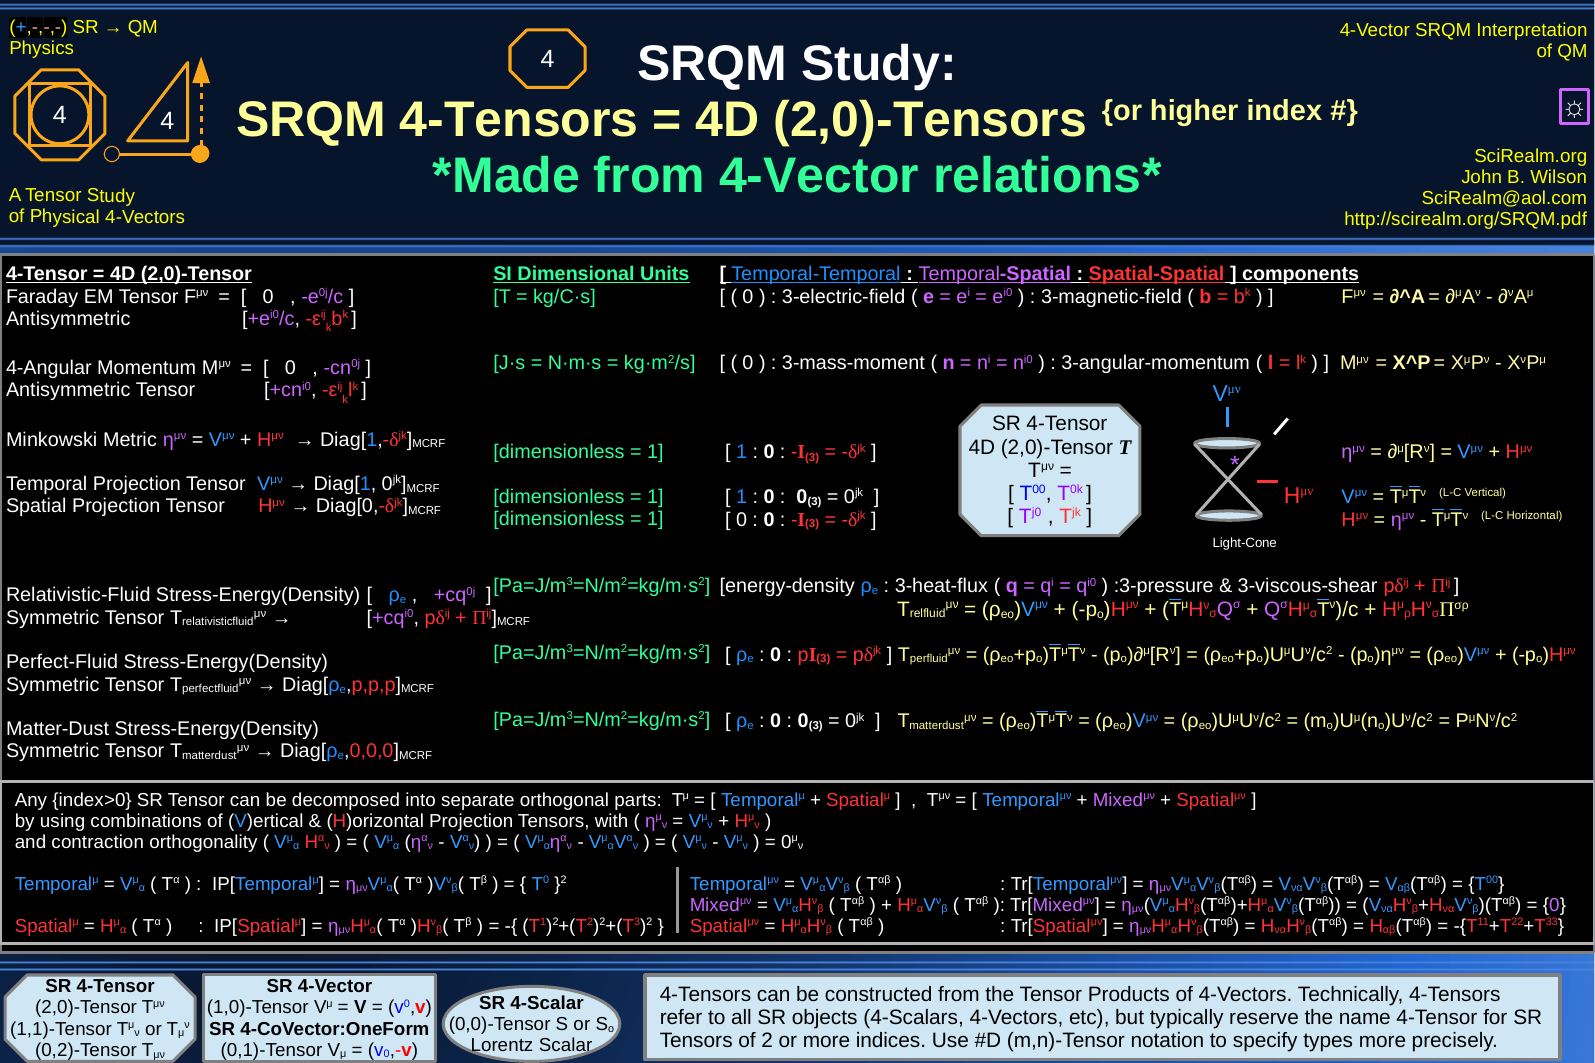

# SRQM Study: SRQM 4-Tensors = 4D (2,0)-Tensors {or higher index #} *Made from 4-Vector relations*
(+,-,-,-) SR → QM
Physics
A Tensor Study
of Physical 4-Vectors
4-Vector SRQM Interpretation
of QM
SciRealm.org
John B. Wilson
SciRealm@aol.com
http://scirealm.org/SRQM.pdf
4
4
4
☼
4-Tensor = 4D (2,0)-Tensor
Faraday EM Tensor Fμν = [ 0 , -e0j/c ]
Antisymmetric		 [+ei0/c, -εijkbk ]
4-Angular Momentum Mμν = [ 0 , -cn0j ]
Antisymmetric Tensor	 [+cni0, -εijklk ]
Minkowski Metric ημν = Vμν + Hμν → Diag[1,-δjk]MCRF
Temporal Projection Tensor Vμν → Diag[1, 0jk]MCRF
Spatial Projection Tensor Hμν → Diag[0,-δjk]MCRF
Relativistic-Fluid Stress-Energy(Density) [ ρe , +cq0j ]
Symmetric Tensor Trelativisticfluidμν →	 [+cqi0, pδij + Πij]MCRF
Perfect-Fluid Stress-Energy(Density)
Symmetric Tensor Tperfectfluidμν → Diag[ρe,p,p,p]MCRF
Matter-Dust Stress-Energy(Density)
Symmetric Tensor Tmatterdustμν → Diag[ρe,0,0,0]MCRF
SI Dimensional Units
[T = kg/C·s]
[J·s = N·m·s = kg·m2/s]
[dimensionless = 1]
[dimensionless = 1]
[dimensionless = 1]
[Pa=J/m3=N/m2=kg/m·s2]
[Pa=J/m3=N/m2=kg/m·s2]
[Pa=J/m3=N/m2=kg/m·s2]
[ Temporal-Temporal : Temporal-Spatial : Spatial-Spatial ] components
[ ( 0 ) : 3-electric-field ( e = ei = ei0 ) : 3-magnetic-field ( b = bk ) ]	 Fμν = ∂^A = ∂μAν - ∂νAμ
[ ( 0 ) : 3-mass-moment ( n = ni = ni0 ) : 3-angular-momentum ( l = lk ) ] Mμν = X^P = XμPν - XνPμ
 [ 1 : 0 : -I(3) = -δjk ]						 ημν = ∂μ[Rν] = Vμν + Hμν
 [ 1 : 0 : 0(3) = 0jk ]						 Vμν = TμTν (L-C Vertical)
 [ 0 : 0 : -I(3) = -δjk ]						 Hμν = ημν - TμTν (L-C Horizontal)
[energy-density ρe : 3-heat-flux ( q = qi = qi0 ) :3-pressure & 3-viscous-shear pδij + Πij ]
		 Trelfluidμν = (ρeo)Vμν + (-po)Hμν + (TμHνσQσ + QσHμσTν)/c + HμρHνσΠσρ
 [ ρe : 0 : pI(3) = pδjk ] Tperfluidμν = (ρeo+po)TμTν - (po)∂μ[Rν] = (ρeo+po)UμUν/c2 - (po)ημν = (ρeo)Vμν + (-po)Hμν
 [ ρe : 0 : 0(3) = 0jk ] Tmatterdustμν = (ρeo)TμTν = (ρeo)Vμν = (ρeo)UμUν/c2 = (mo)Uμ(no)Uν/c2 = PμNν/c2
Vμν
 Hμν
Light-Cone
*
SR 4-Tensor
4D (2,0)-Tensor T
Tμν =
[ T00, T0k ]
[ Tj0 , Tjk ]
Any {index>0} SR Tensor can be decomposed into separate orthogonal parts: Tμ = [ Temporalμ + Spatialμ ] , Tμν = [ Temporalμν + Mixedμν + Spatialμν ]
by using combinations of (V)ertical & (H)orizontal Projection Tensors, with ( ημν = Vμν + Hμν )
and contraction orthogonality ( Vμα Hαν ) = ( Vμα (ηαν - Vαν) ) = ( Vμαηαν - VμαVαν ) = ( Vμν - Vμν ) = 0μν
Temporalμ = Vμα ( Tα ) : IP[Temporalμ] = ημνVμα( Tα )Vνβ( Tβ ) = { T0 }2		Temporalμν = VμαVνβ ( Tαβ )		 : Tr[Temporalμν] = ημνVμαVνβ(Tαβ) = VναVνβ(Tαβ) = Vαβ(Tαβ) = {T00}
									Mixedμν = VμαHνβ ( Tαβ ) + HμαVνβ ( Tαβ ): Tr[Mixedμν] = ημν(VμαHνβ(Tαβ)+HμαVνβ(Tαβ)) = (VναHνβ+HναVνβ)(Tαβ) = {0}
Spatialμ = Hμα ( Tα ) : IP[Spatialμ] = ημνHμα( Tα )Hνβ( Tβ ) = -{ (T1)2+(T2)2+(T3)2 }	Spatialμν = HμαHνβ ( Tαβ )		 : Tr[Spatialμν] = ημνHμαHνβ(Tαβ) = HναHνβ(Tαβ) = Hαβ(Tαβ) = -{T11+T22+T33}
SR 4-Tensor
(2,0)-Tensor Tμν
(1,1)-Tensor Tμν or Tμν
(0,2)-Tensor Tμν
SR 4-Vector
(1,0)-Tensor Vμ = V = (v0,v)
SR 4-CoVector:OneForm
(0,1)-Tensor Vμ = (v0,-v)
4-Tensors can be constructed from the Tensor Products of 4-Vectors. Technically, 4-Tensors refer to all SR objects (4-Scalars, 4-Vectors, etc), but typically reserve the name 4-Tensor for SR Tensors of 2 or more indices. Use #D (m,n)-Tensor notation to specify types more precisely.
SR 4-Scalar
(0,0)-Tensor S or So
Lorentz Scalar